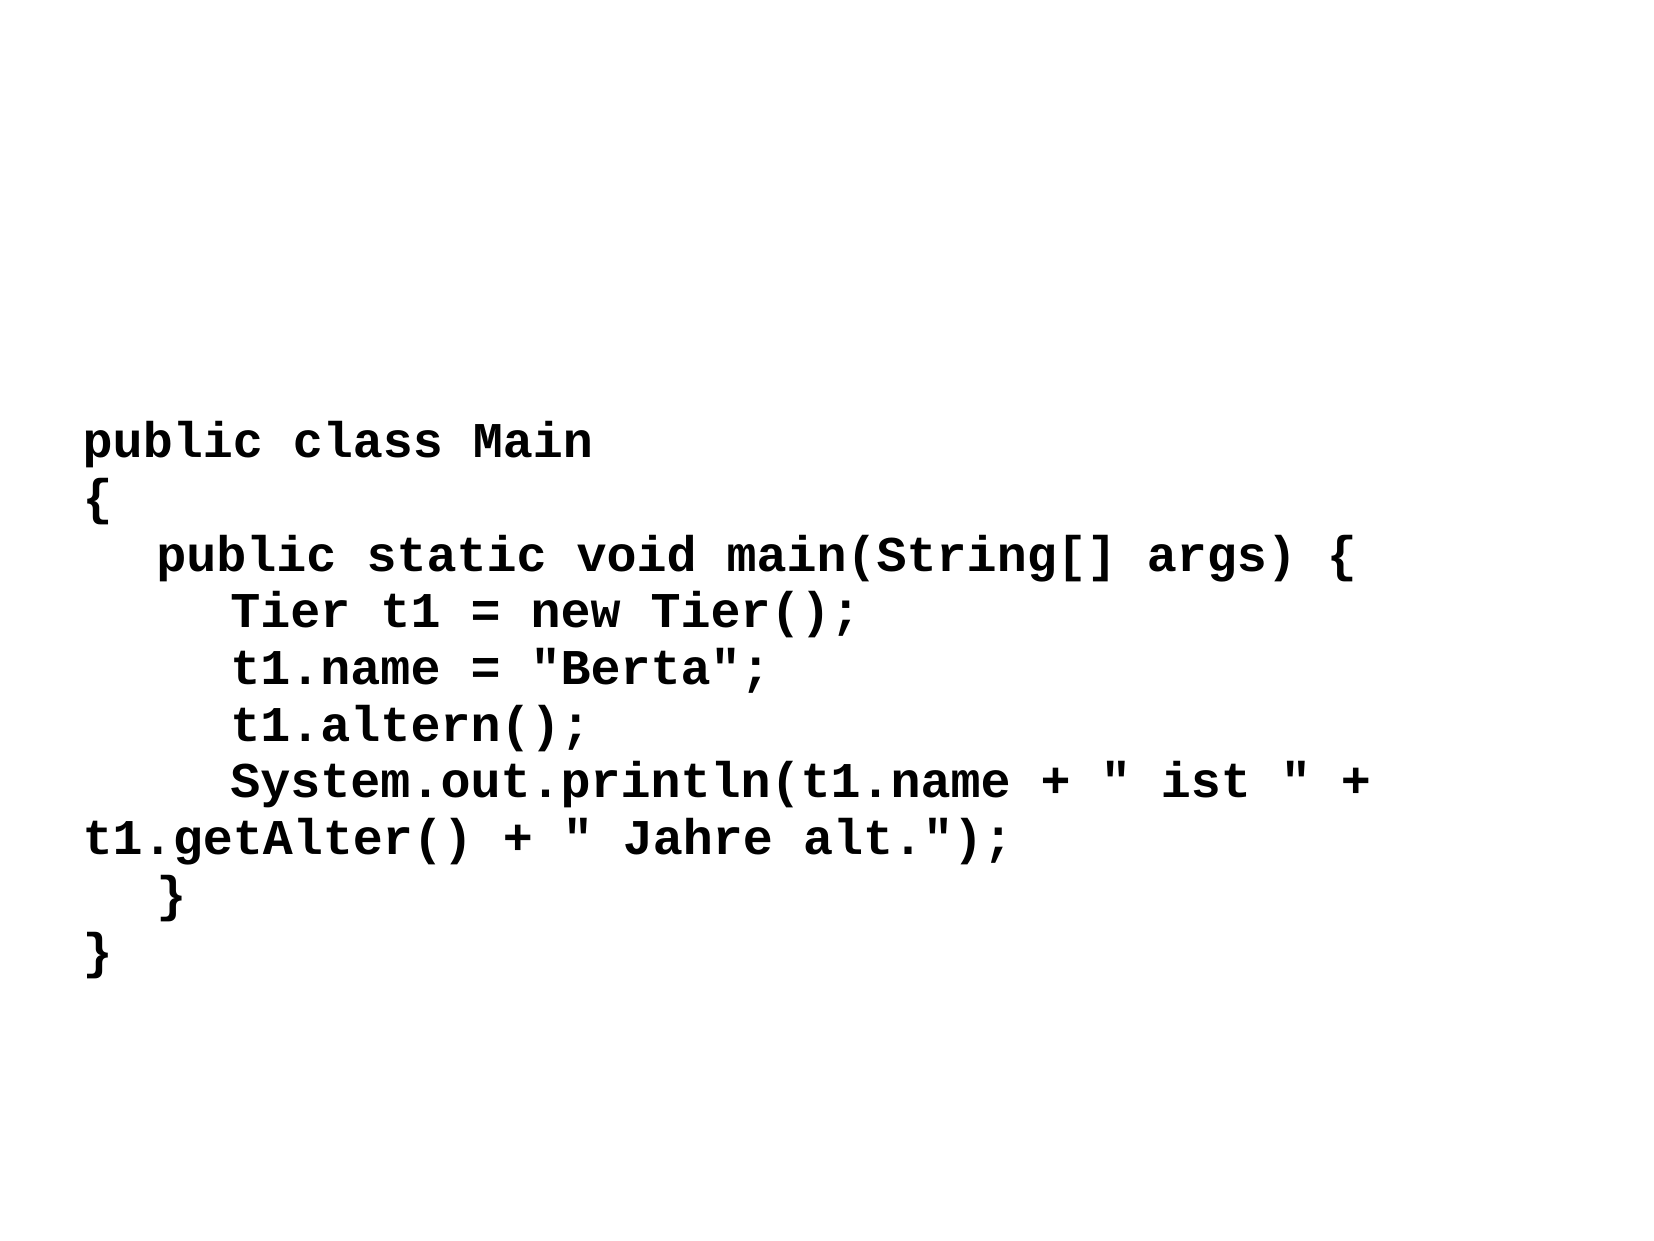

#
public class Main
{
	public static void main(String[] args) {
		Tier t1 = new Tier();
		t1.name = "Berta";
		t1.altern();
		System.out.println(t1.name + " ist " + t1.getAlter() + " Jahre alt.");
	}
}